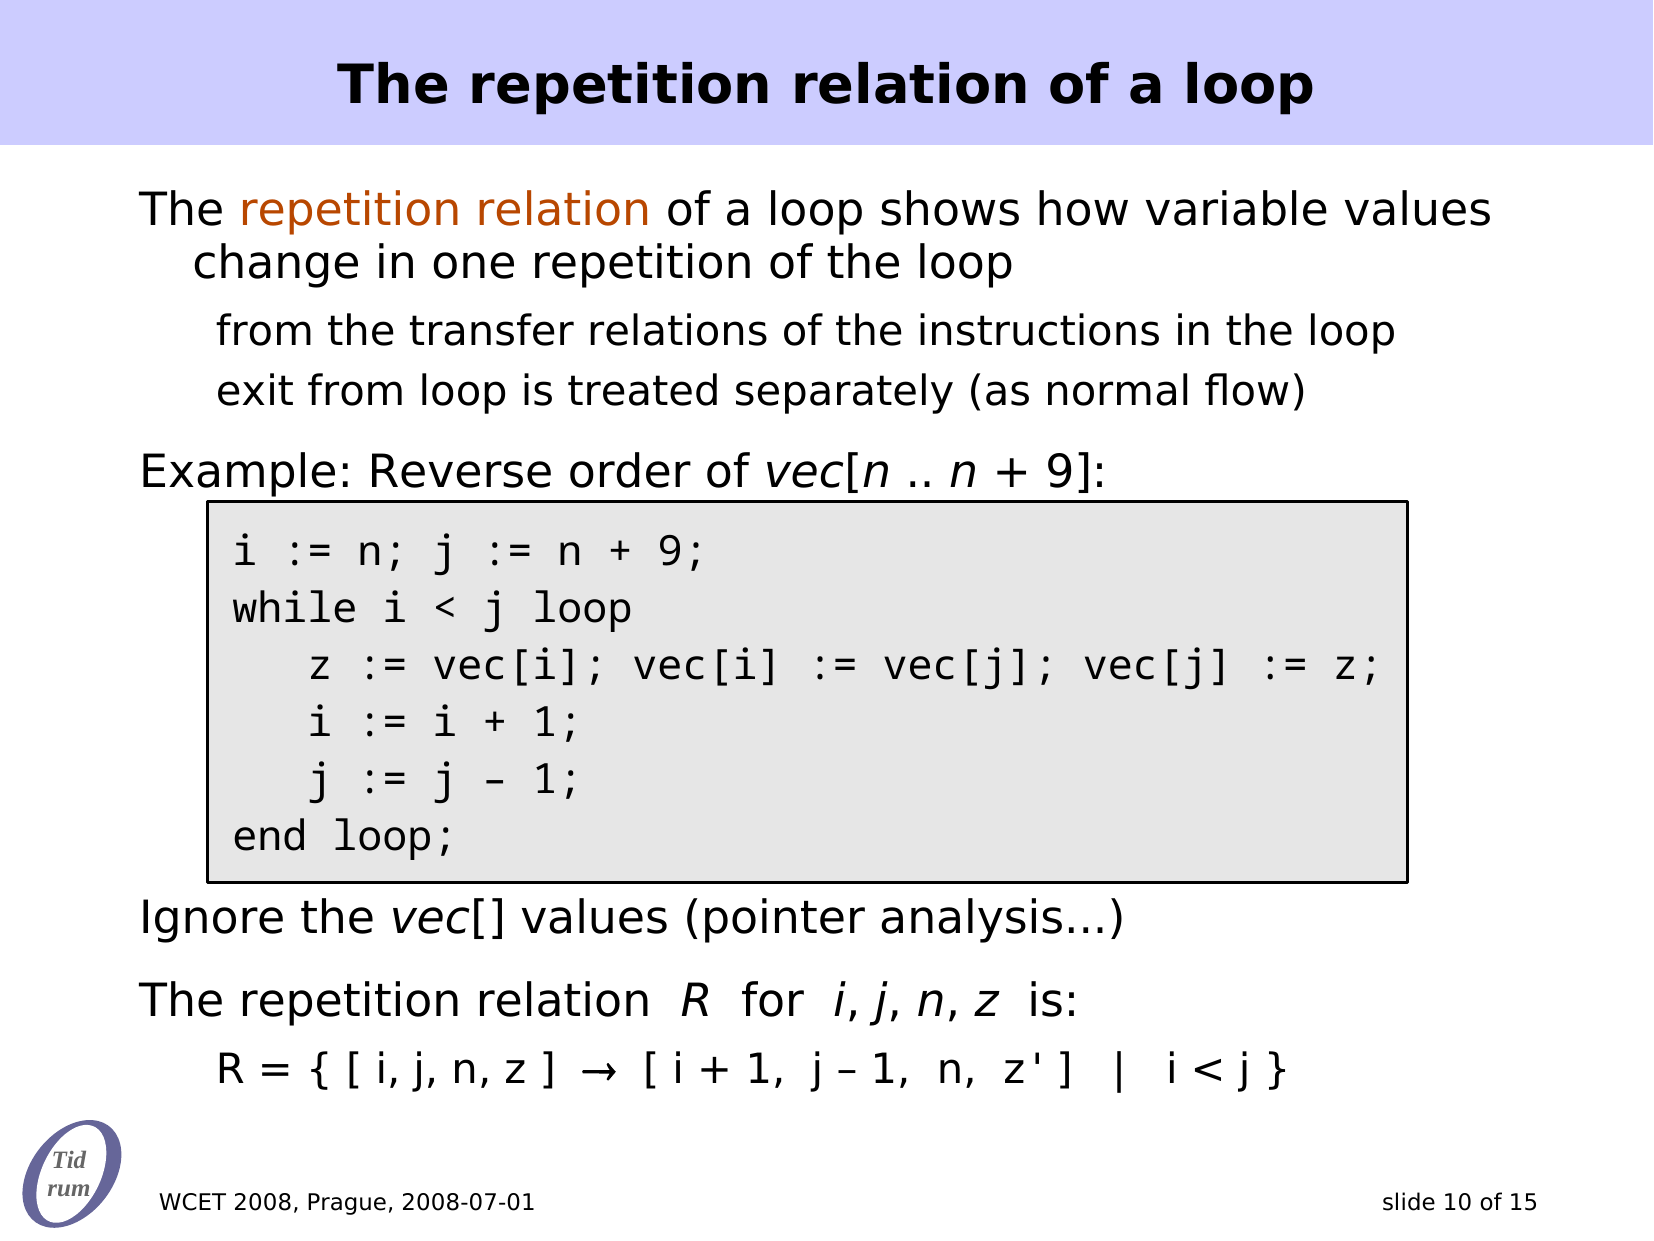

# The repetition relation of a loop
The repetition relation of a loop shows how variable values change in one repetition of the loop
from the transfer relations of the instructions in the loop
exit from loop is treated separately (as normal flow)
Example: Reverse order of vec[n .. n + 9]:
i := n; j := n + 9;
while i < j loop
 z := vec[i]; vec[i] := vec[j]; vec[j] := z;
 i := i + 1;
 j := j – 1;
end loop;
Ignore the vec[] values (pointer analysis...)
The repetition relation R for i, j, n, z is:
R = { [ i, j, n, z ]  [ i + 1, j – 1, n, z' ] | i < j }